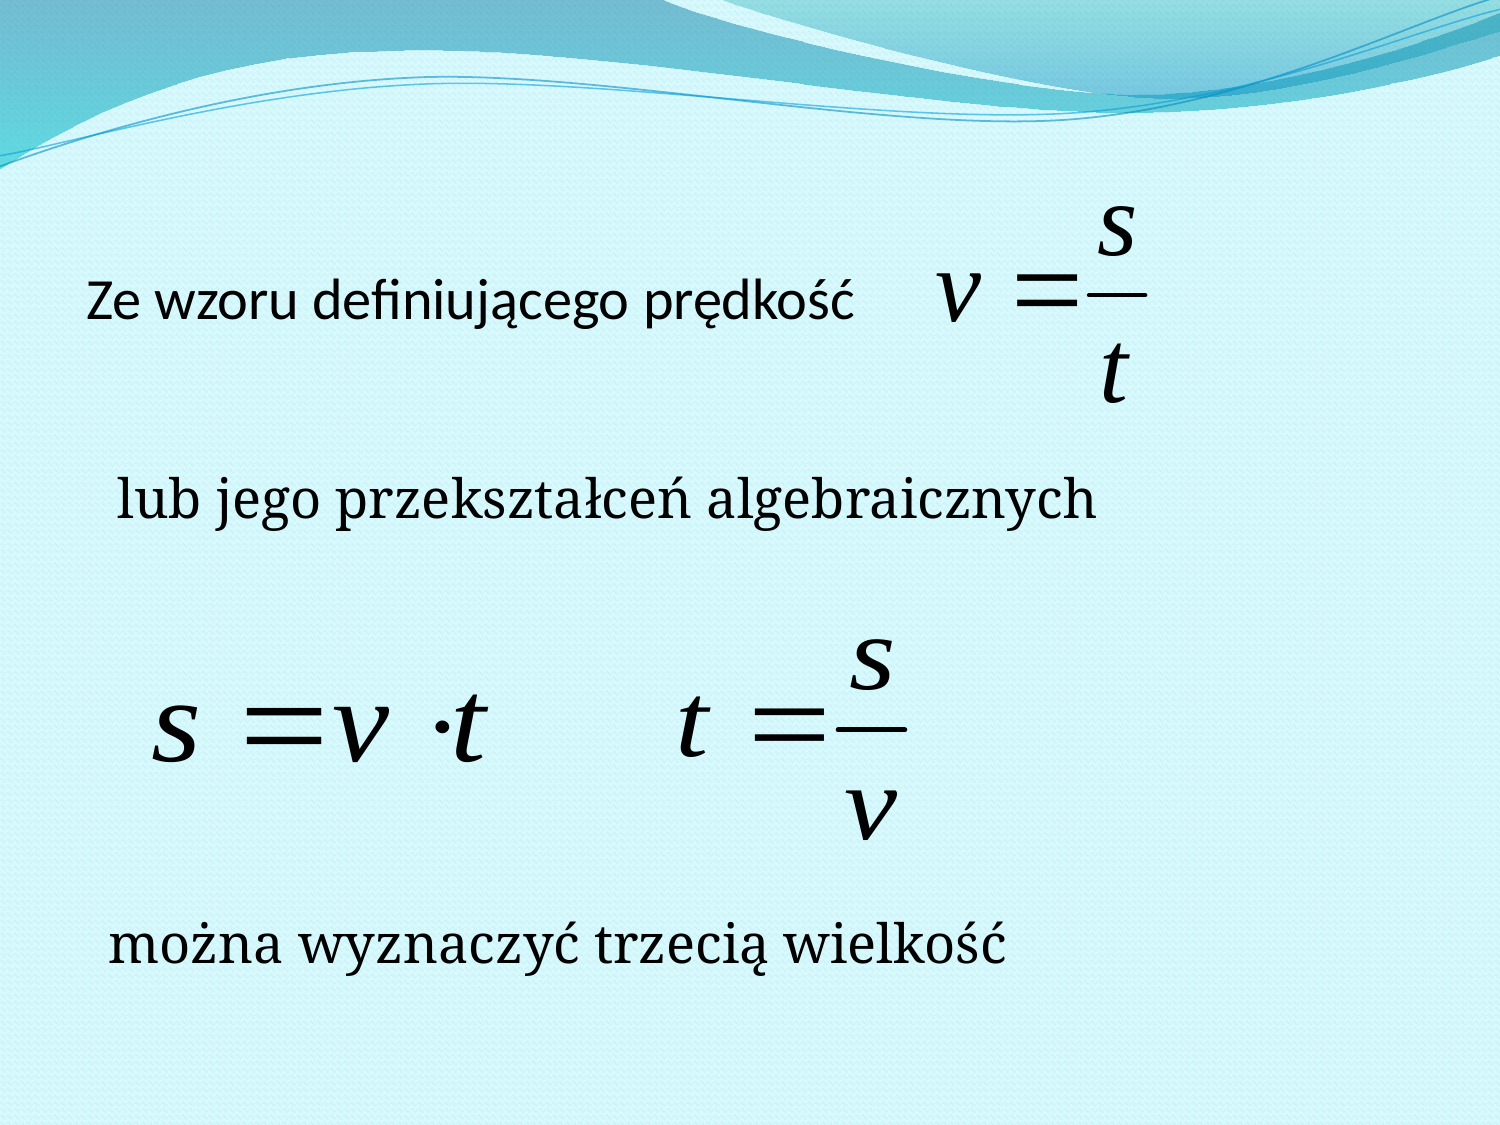

# Ze wzoru definiującego prędkość
 lub jego przekształceń algebraicznych
można wyznaczyć trzecią wielkość